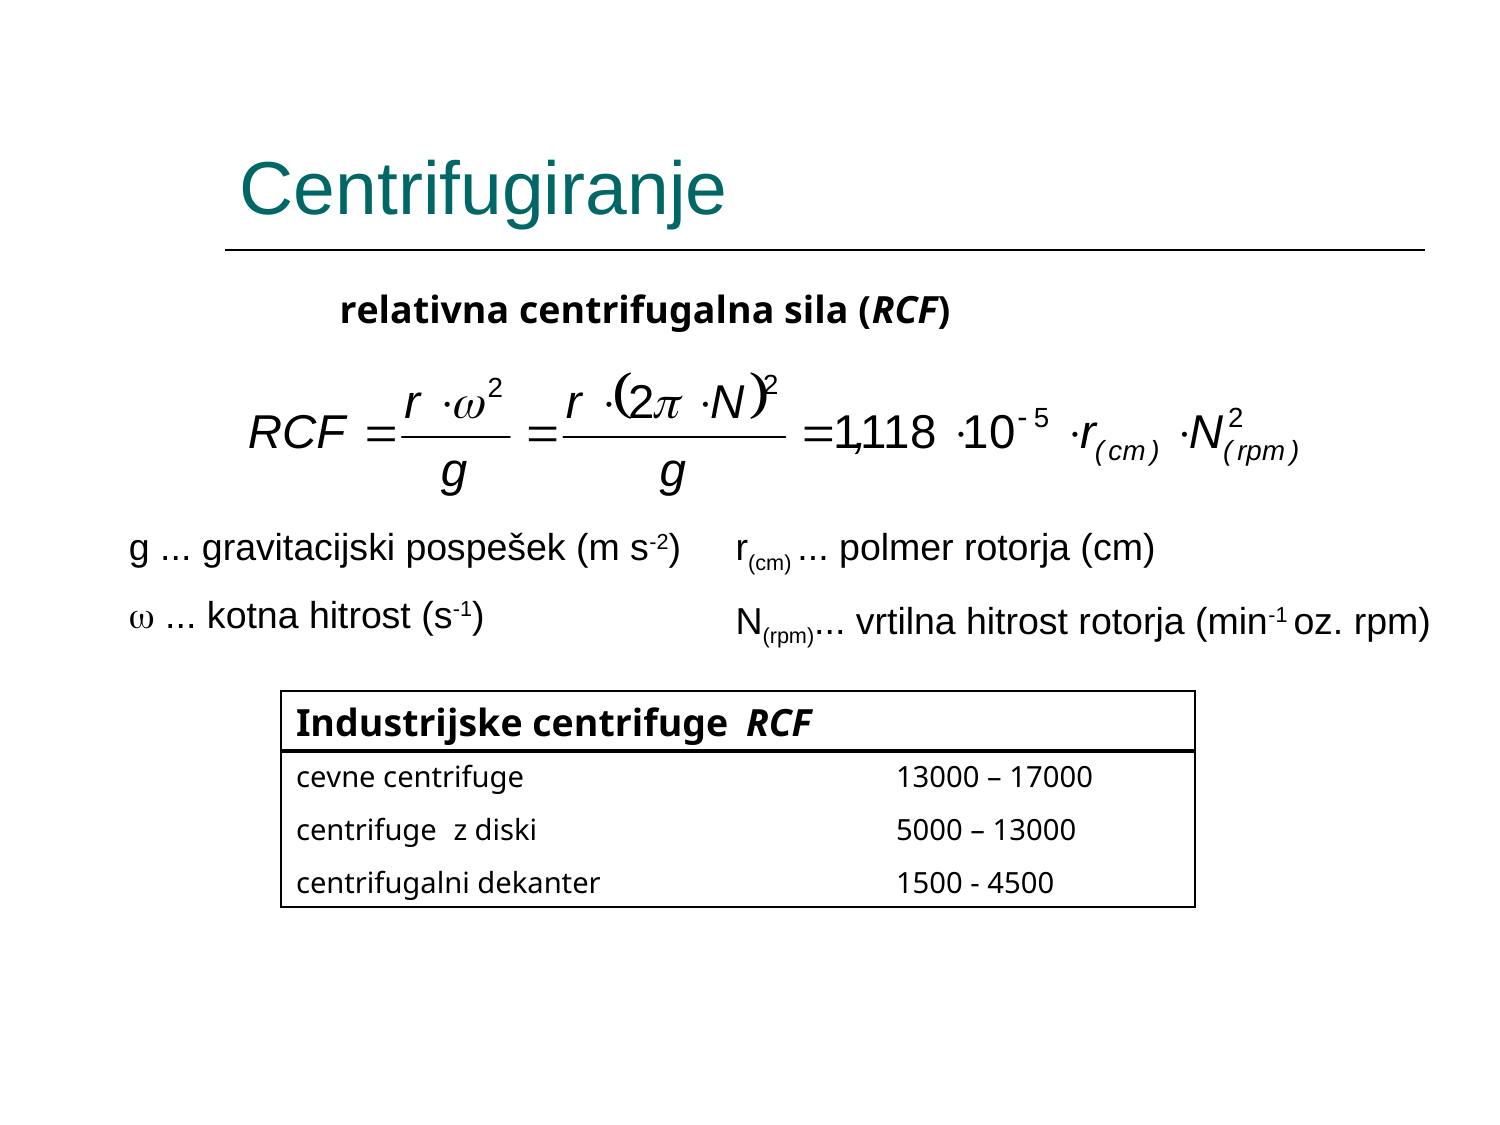

# Centrifugiranje
relativna centrifugalna sila (RCF)
g ... gravitacijski pospešek (m s-2)
 ... kotna hitrost (s-1)
r(cm) ... polmer rotorja (cm)
N(rpm)... vrtilna hitrost rotorja (min-1 oz. rpm)
Industrijske centrifuge	RCF
cevne centrifuge			13000 – 17000
centrifuge	 z diski			5000 – 13000
centrifugalni dekanter		1500 - 4500